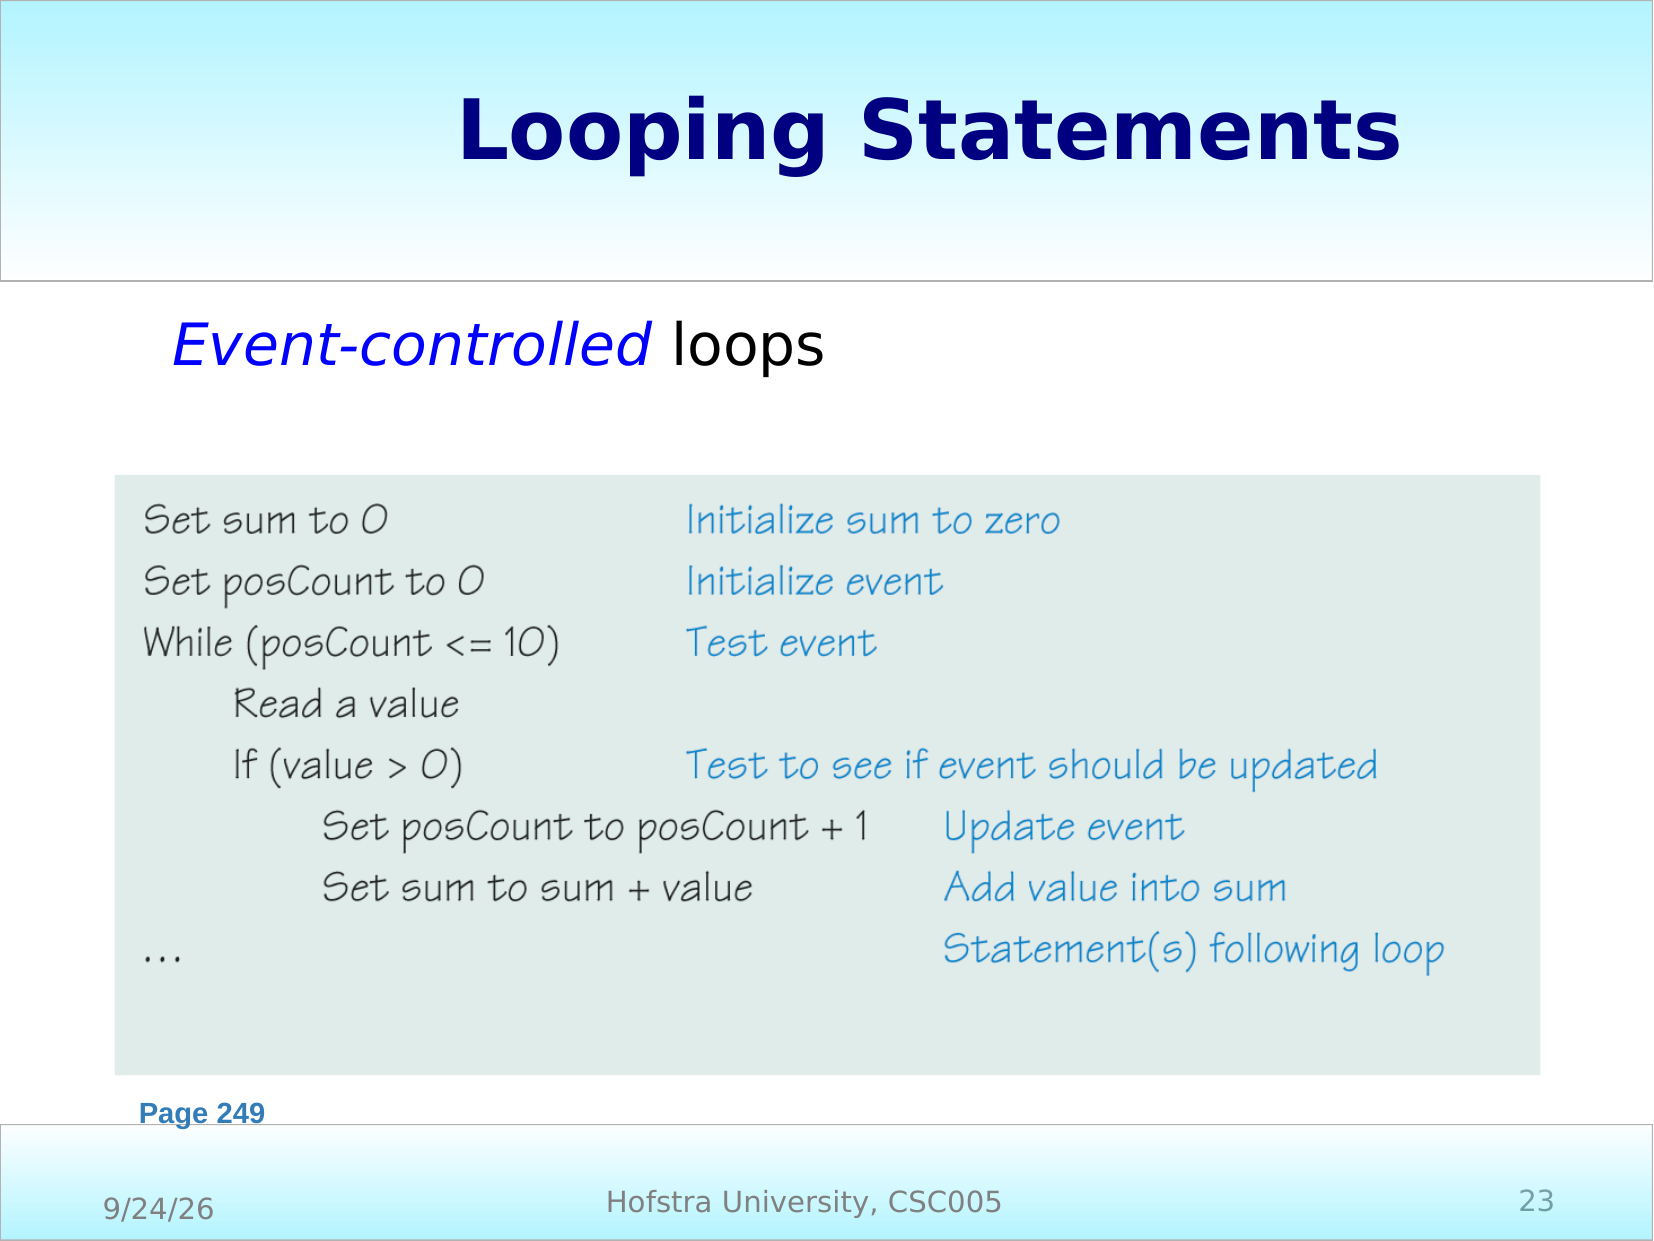

# Looping Statements
Event-controlled loops
Page 249
23
Hofstra University, CSC005